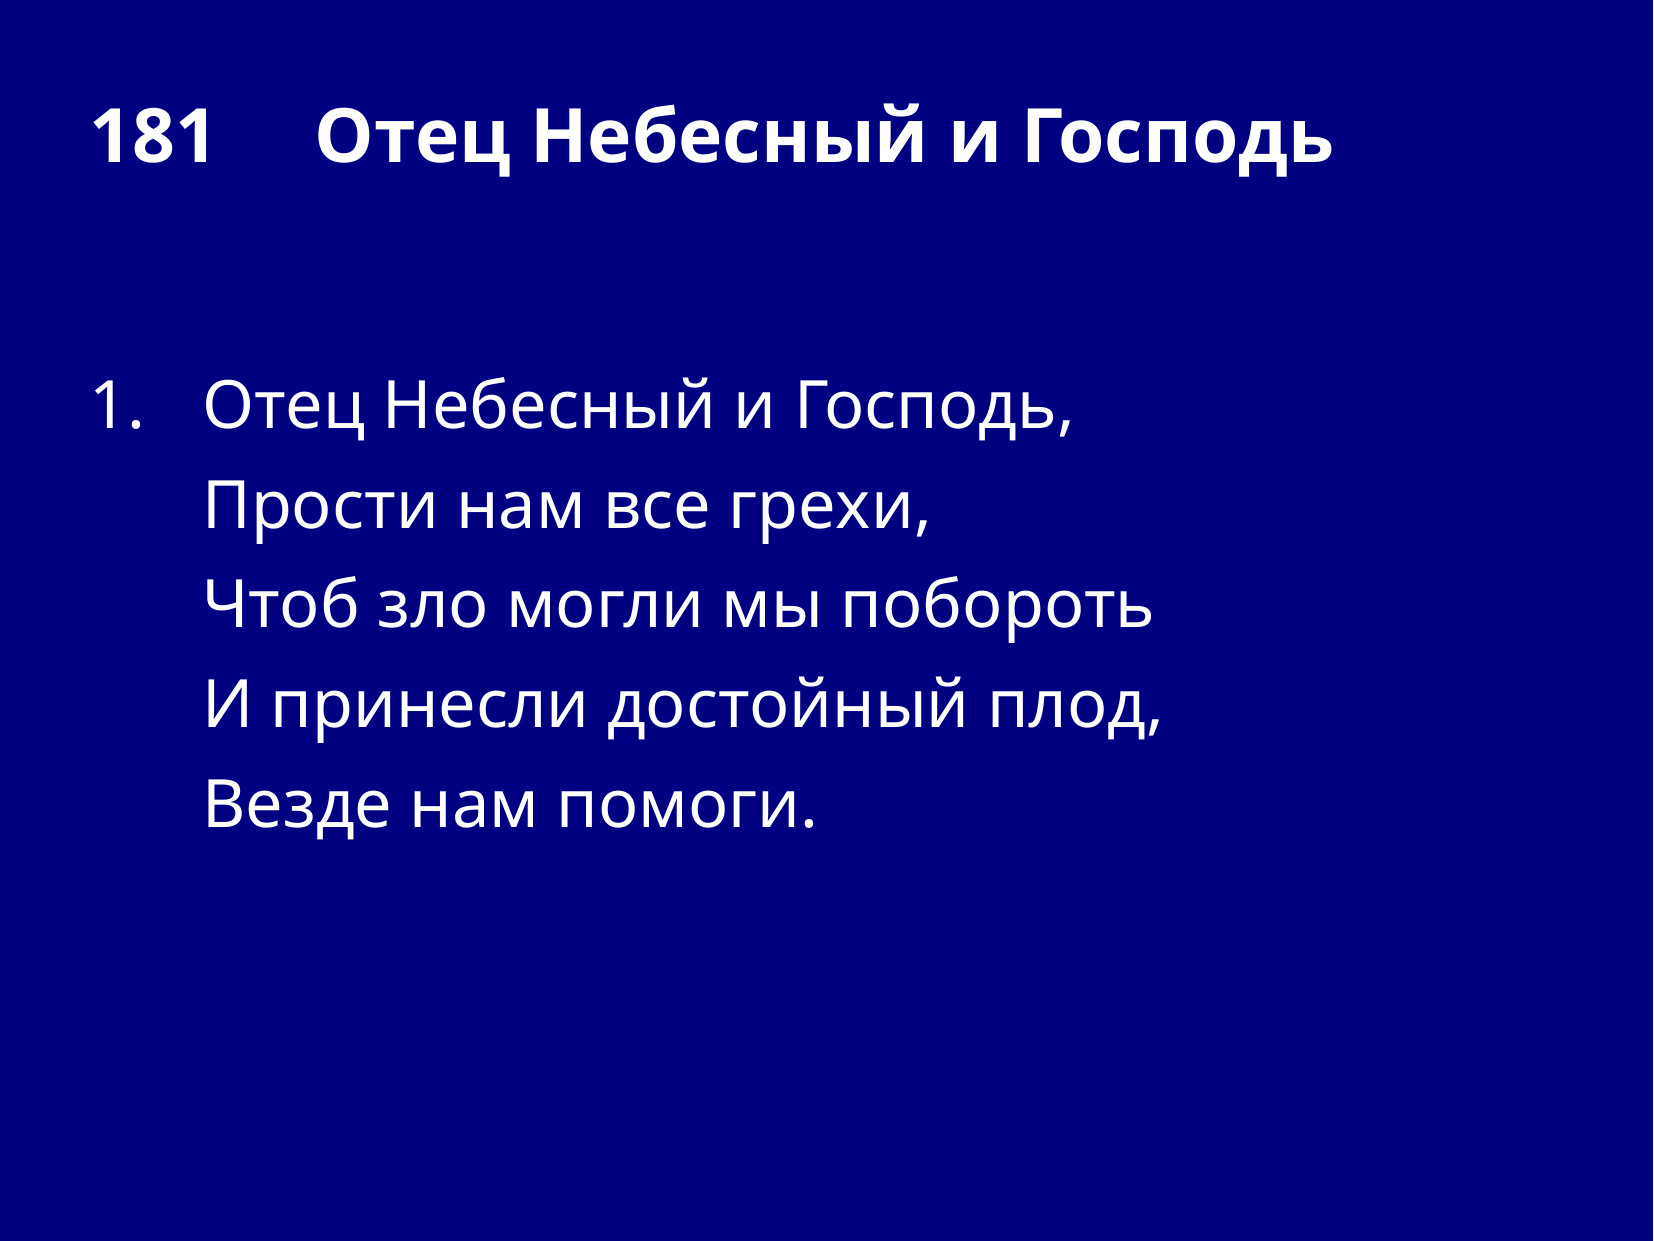

181	Отец Небесный и Господь
1.	Отец Небесный и Господь,
	Прости нам все грехи,
	Чтоб зло могли мы побороть
	И принесли достойный плод,
	Везде нам помоги.